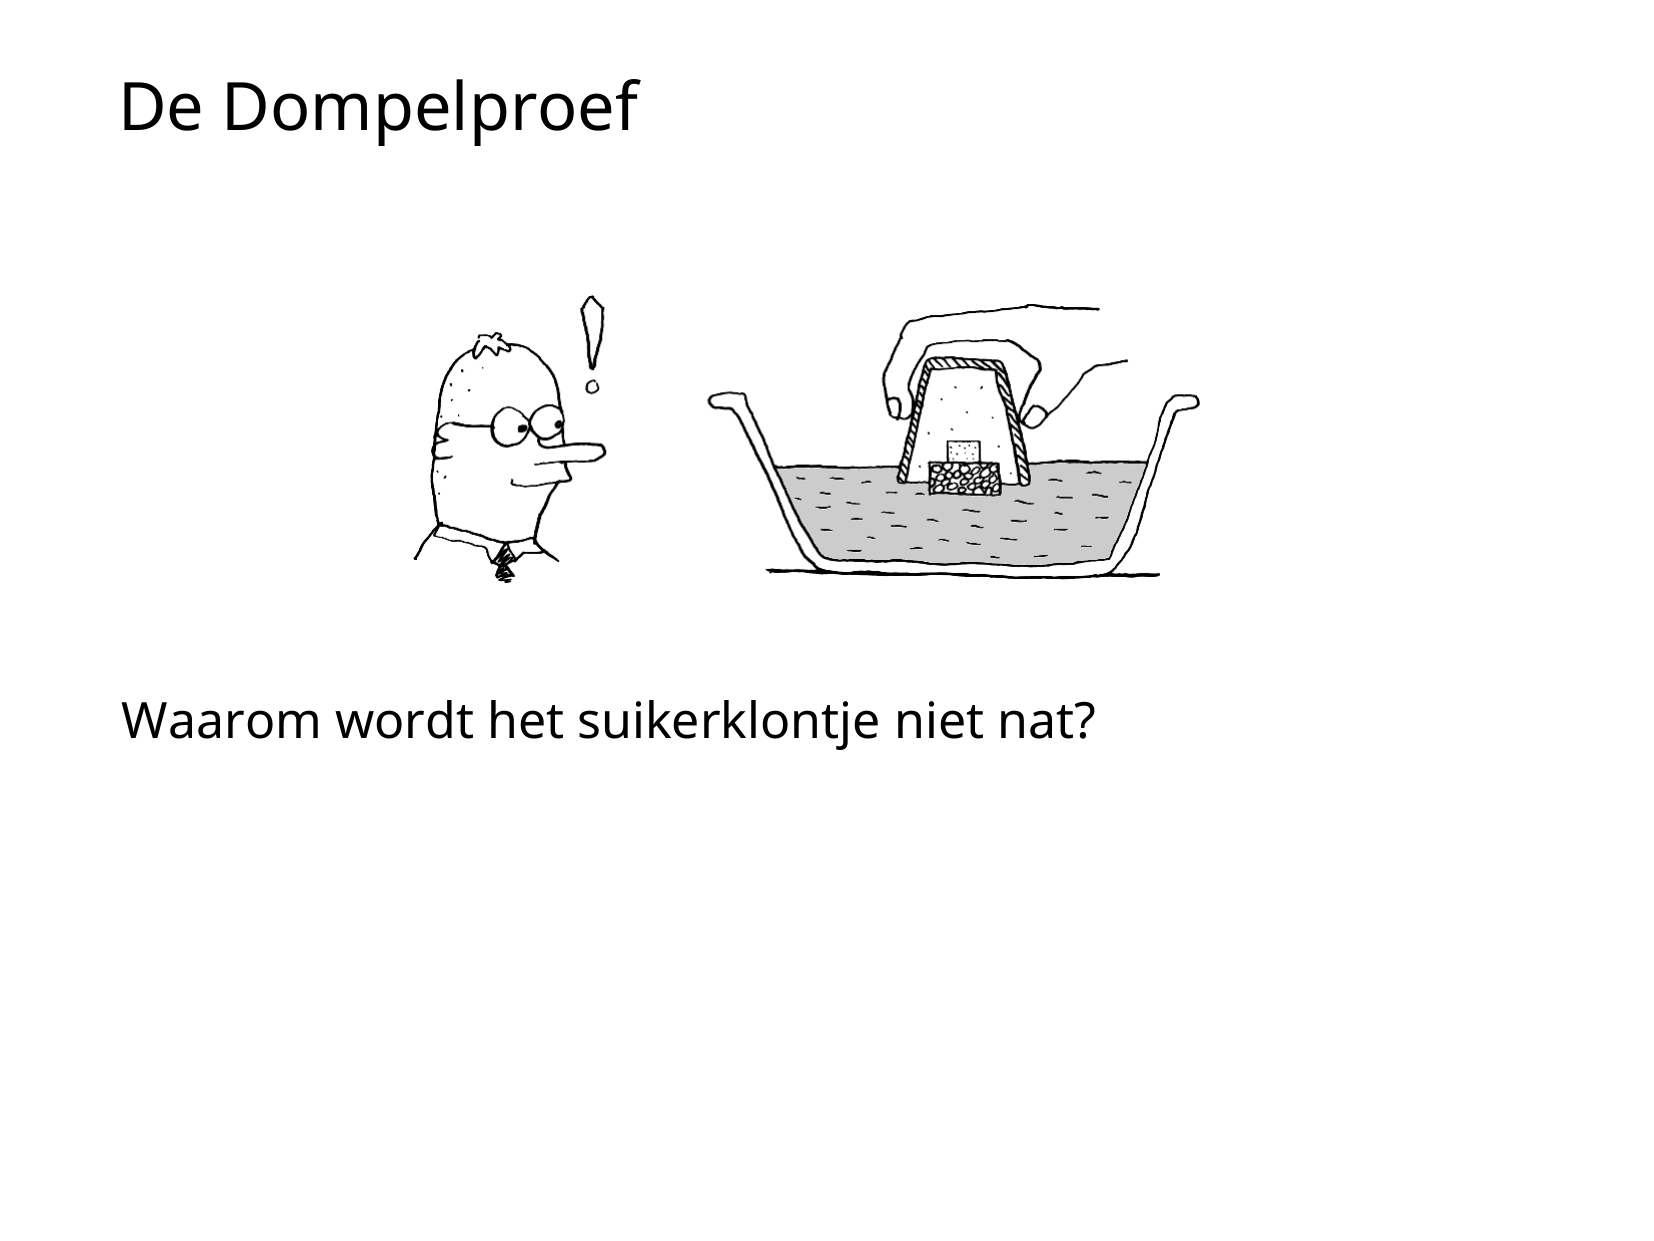

De Dompelproef
Waarom wordt het suikerklontje niet nat?